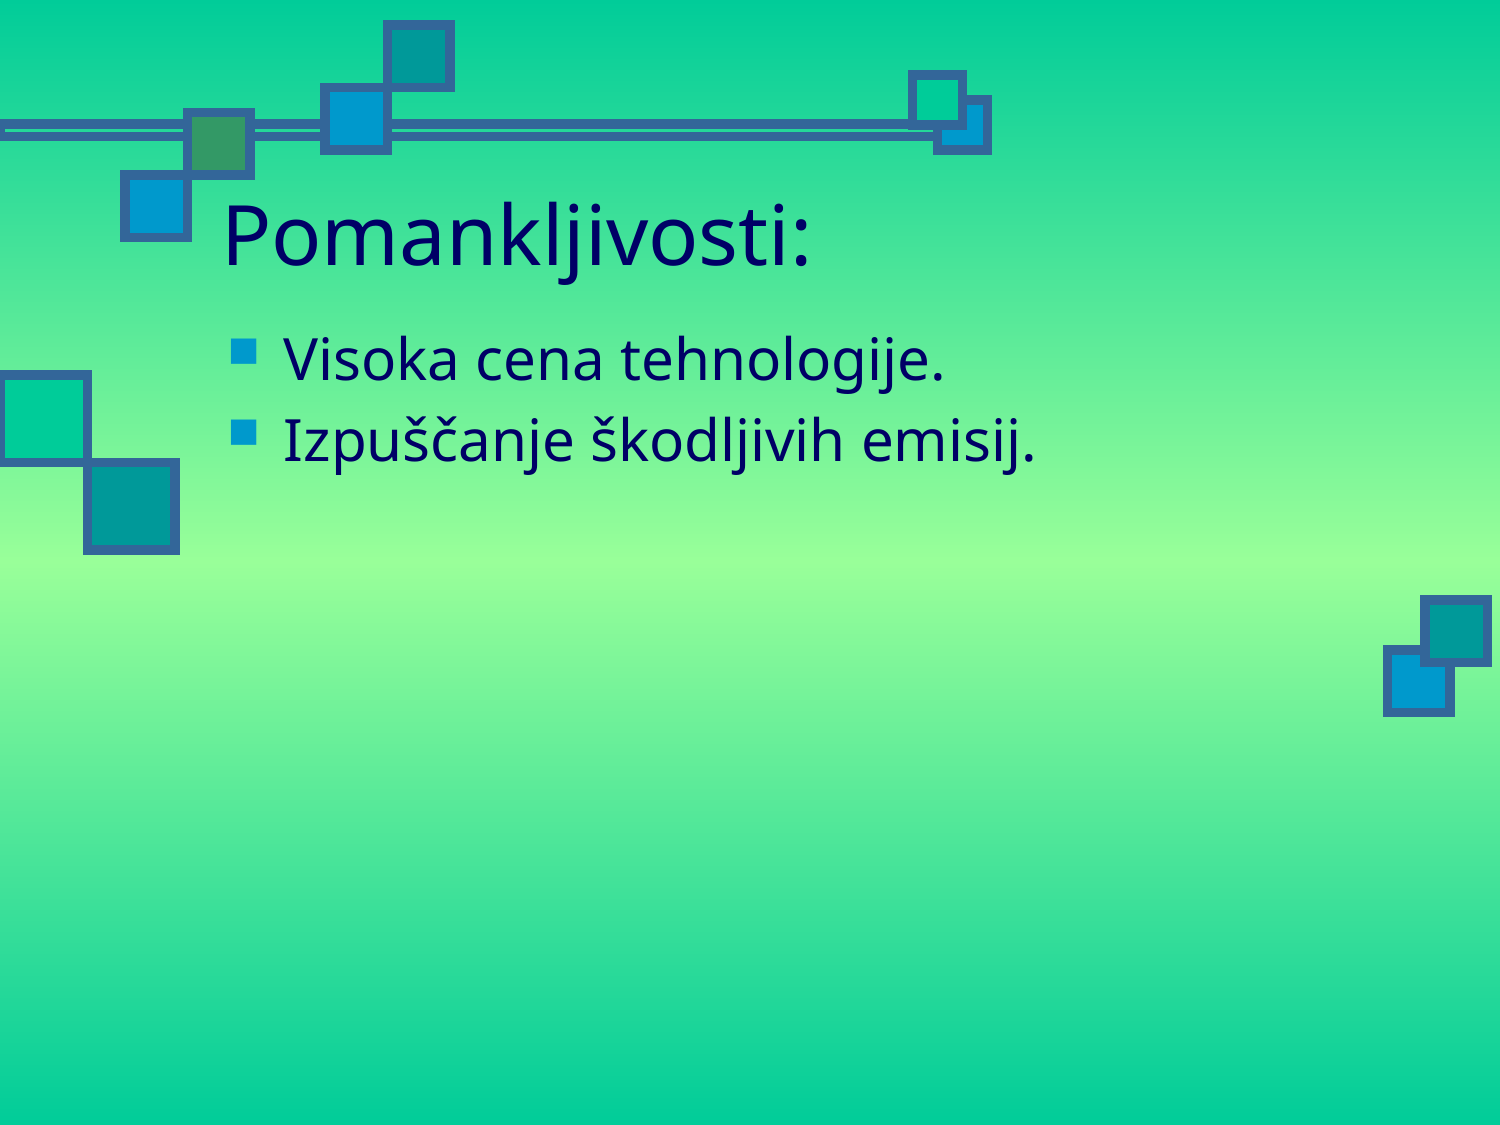

# Pomankljivosti:
Visoka cena tehnologije.
Izpuščanje škodljivih emisij.